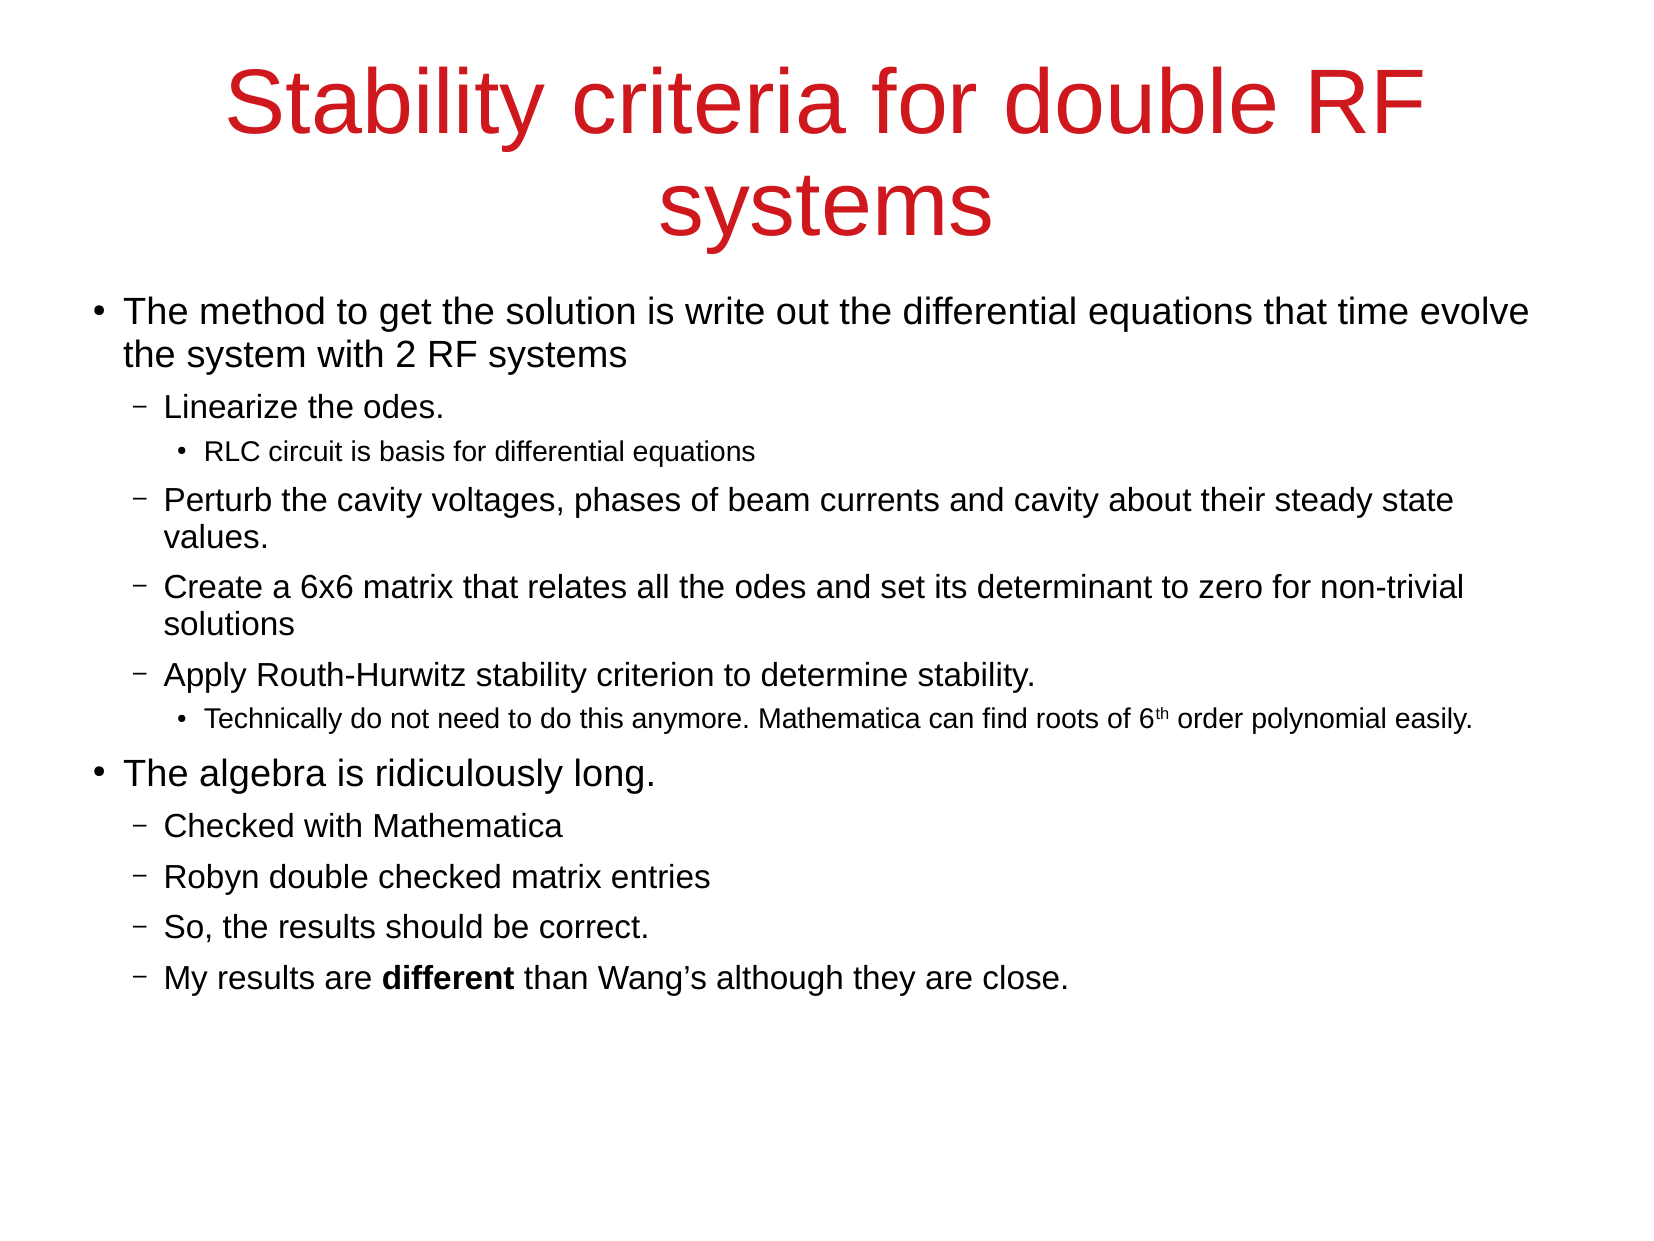

# Stability criteria for double RF systems
The method to get the solution is write out the differential equations that time evolve the system with 2 RF systems
Linearize the odes.
RLC circuit is basis for differential equations
Perturb the cavity voltages, phases of beam currents and cavity about their steady state values.
Create a 6x6 matrix that relates all the odes and set its determinant to zero for non-trivial solutions
Apply Routh-Hurwitz stability criterion to determine stability.
Technically do not need to do this anymore. Mathematica can find roots of 6th order polynomial easily.
The algebra is ridiculously long.
Checked with Mathematica
Robyn double checked matrix entries
So, the results should be correct.
My results are different than Wang’s although they are close.